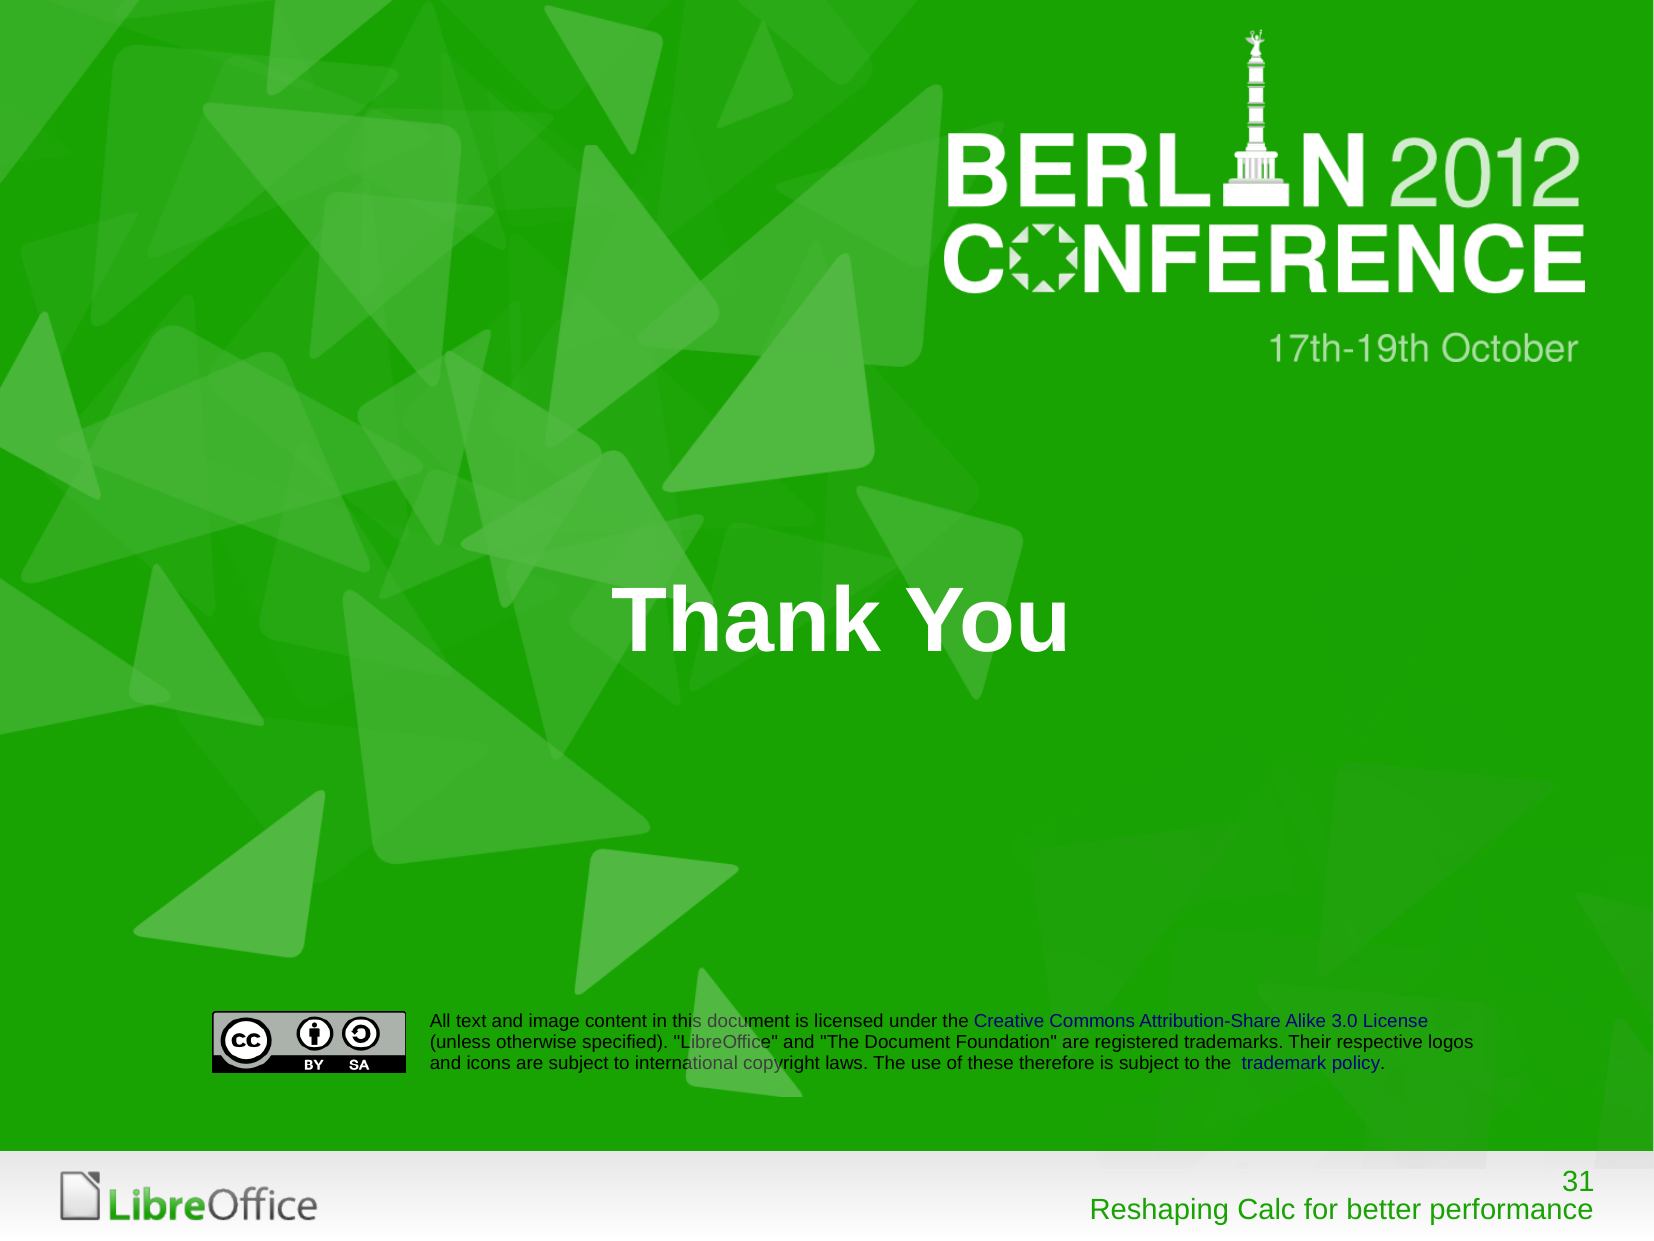

# Thank You
31
Reshaping Calc for better performance